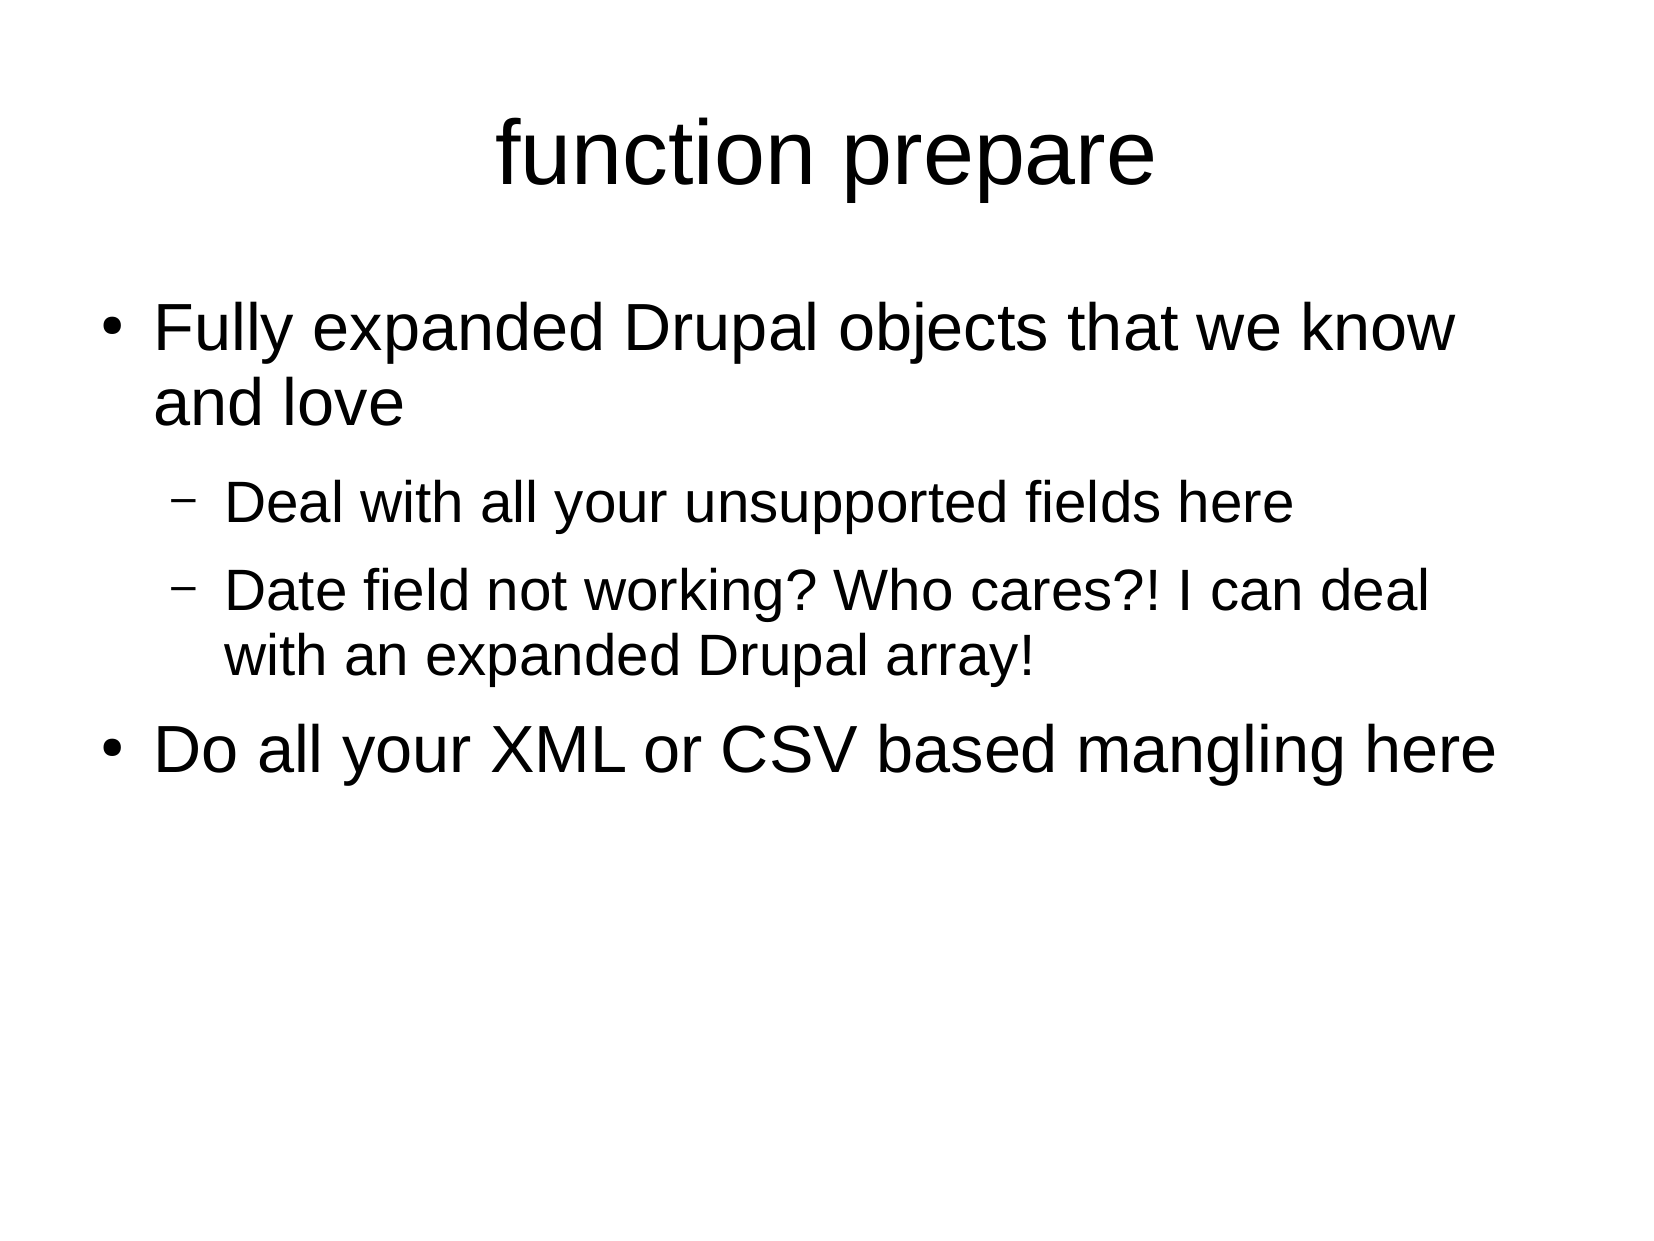

# function prepare
Fully expanded Drupal objects that we know and love
Deal with all your unsupported fields here
Date field not working? Who cares?! I can deal with an expanded Drupal array!
Do all your XML or CSV based mangling here